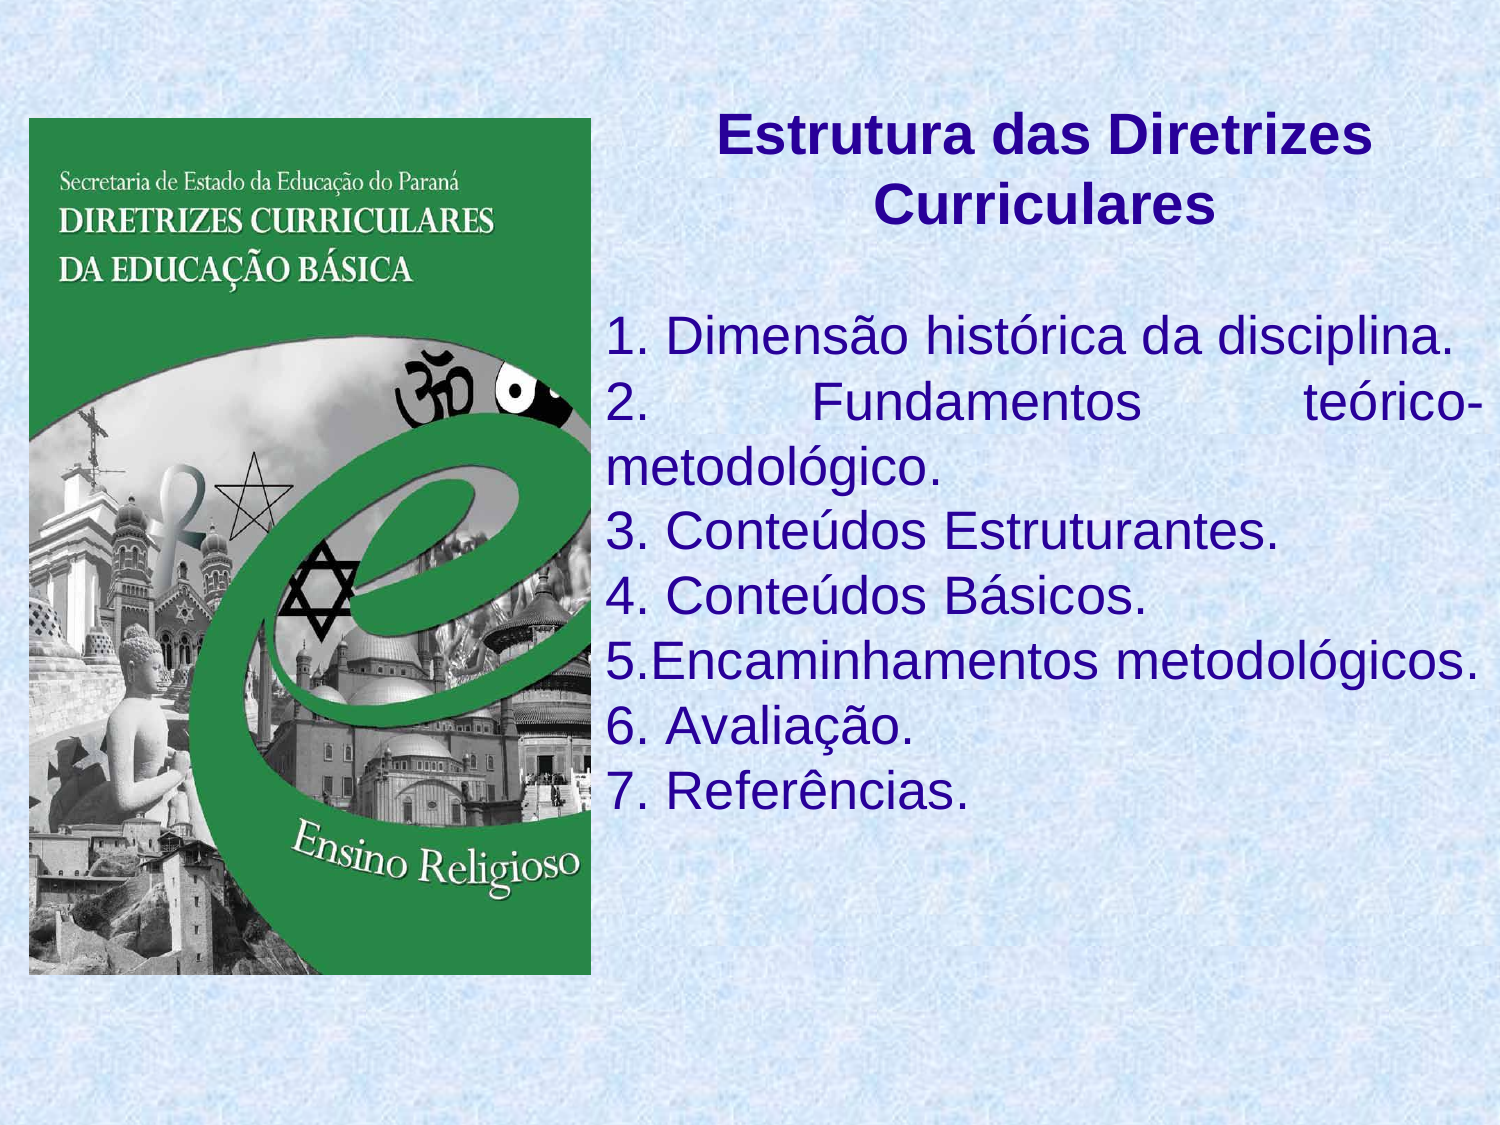

Estrutura das Diretrizes Curriculares
1. Dimensão histórica da disciplina.
2. Fundamentos teórico-metodológico.
3. Conteúdos Estruturantes.
4. Conteúdos Básicos.
5.Encaminhamentos metodológicos.
6. Avaliação.
7. Referências.